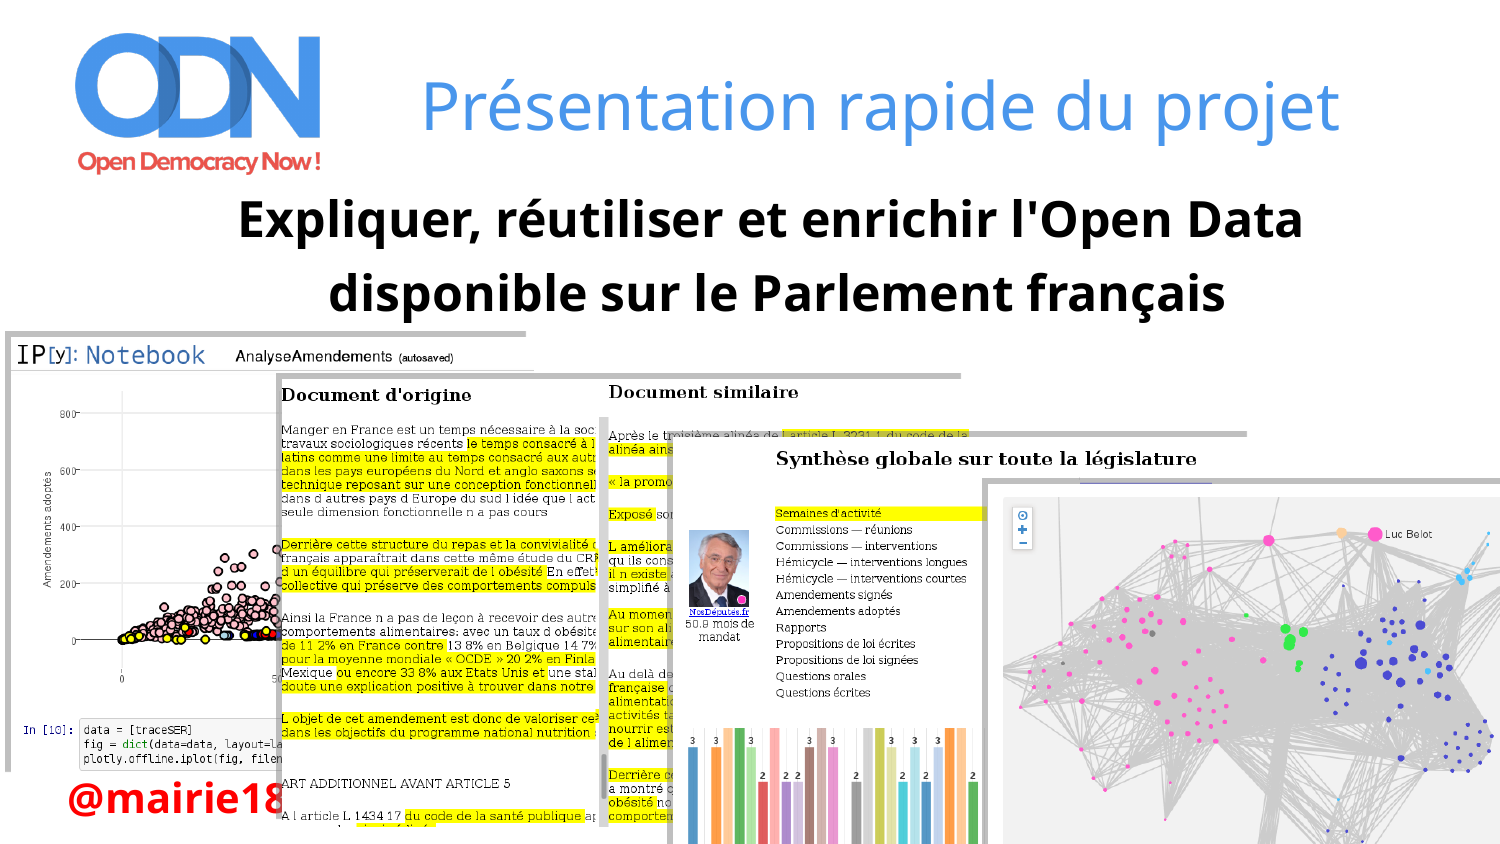

Présentation rapide du projet
# Expliquer, réutiliser et enrichir l'Open Data
disponible sur le Parlement français